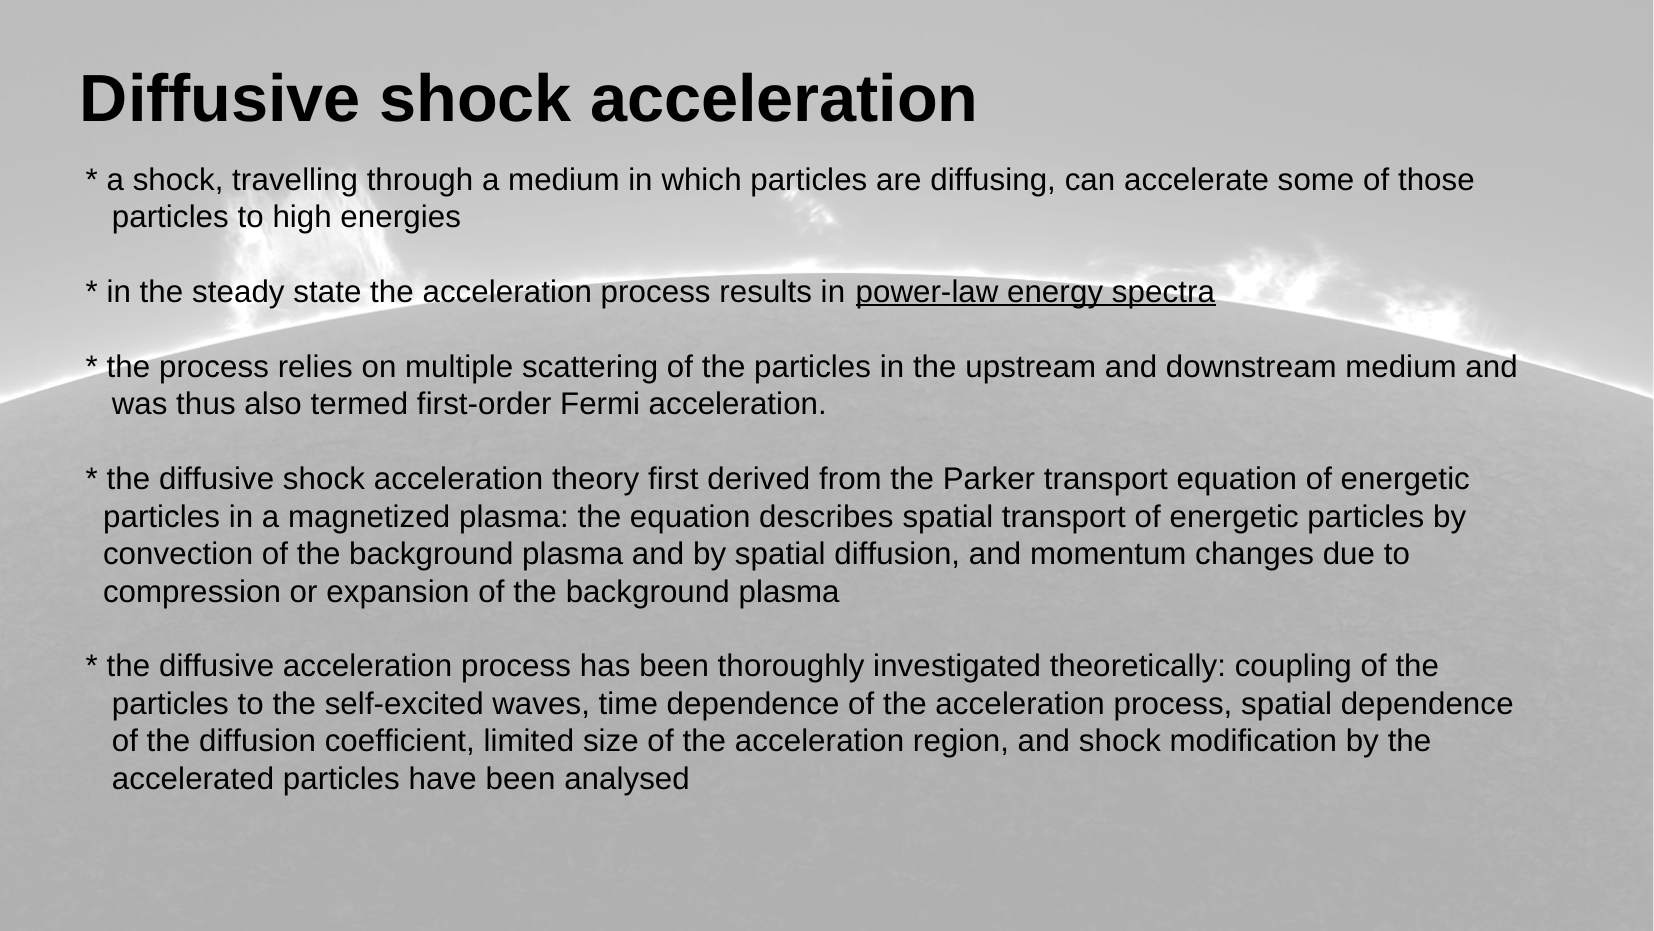

Diffusive shock acceleration
* a shock, travelling through a medium in which particles are diffusing, can accelerate some of those
 particles to high energies
* in the steady state the acceleration process results in power-law energy spectra
* the process relies on multiple scattering of the particles in the upstream and downstream medium and
 was thus also termed first-order Fermi acceleration.
* the diffusive shock acceleration theory first derived from the Parker transport equation of energetic
 particles in a magnetized plasma: the equation describes spatial transport of energetic particles by
 convection of the background plasma and by spatial diffusion, and momentum changes due to
 compression or expansion of the background plasma
* the diffusive acceleration process has been thoroughly investigated theoretically: coupling of the
 particles to the self-excited waves, time dependence of the acceleration process, spatial dependence
 of the diffusion coefficient, limited size of the acceleration region, and shock modification by the
 accelerated particles have been analysed